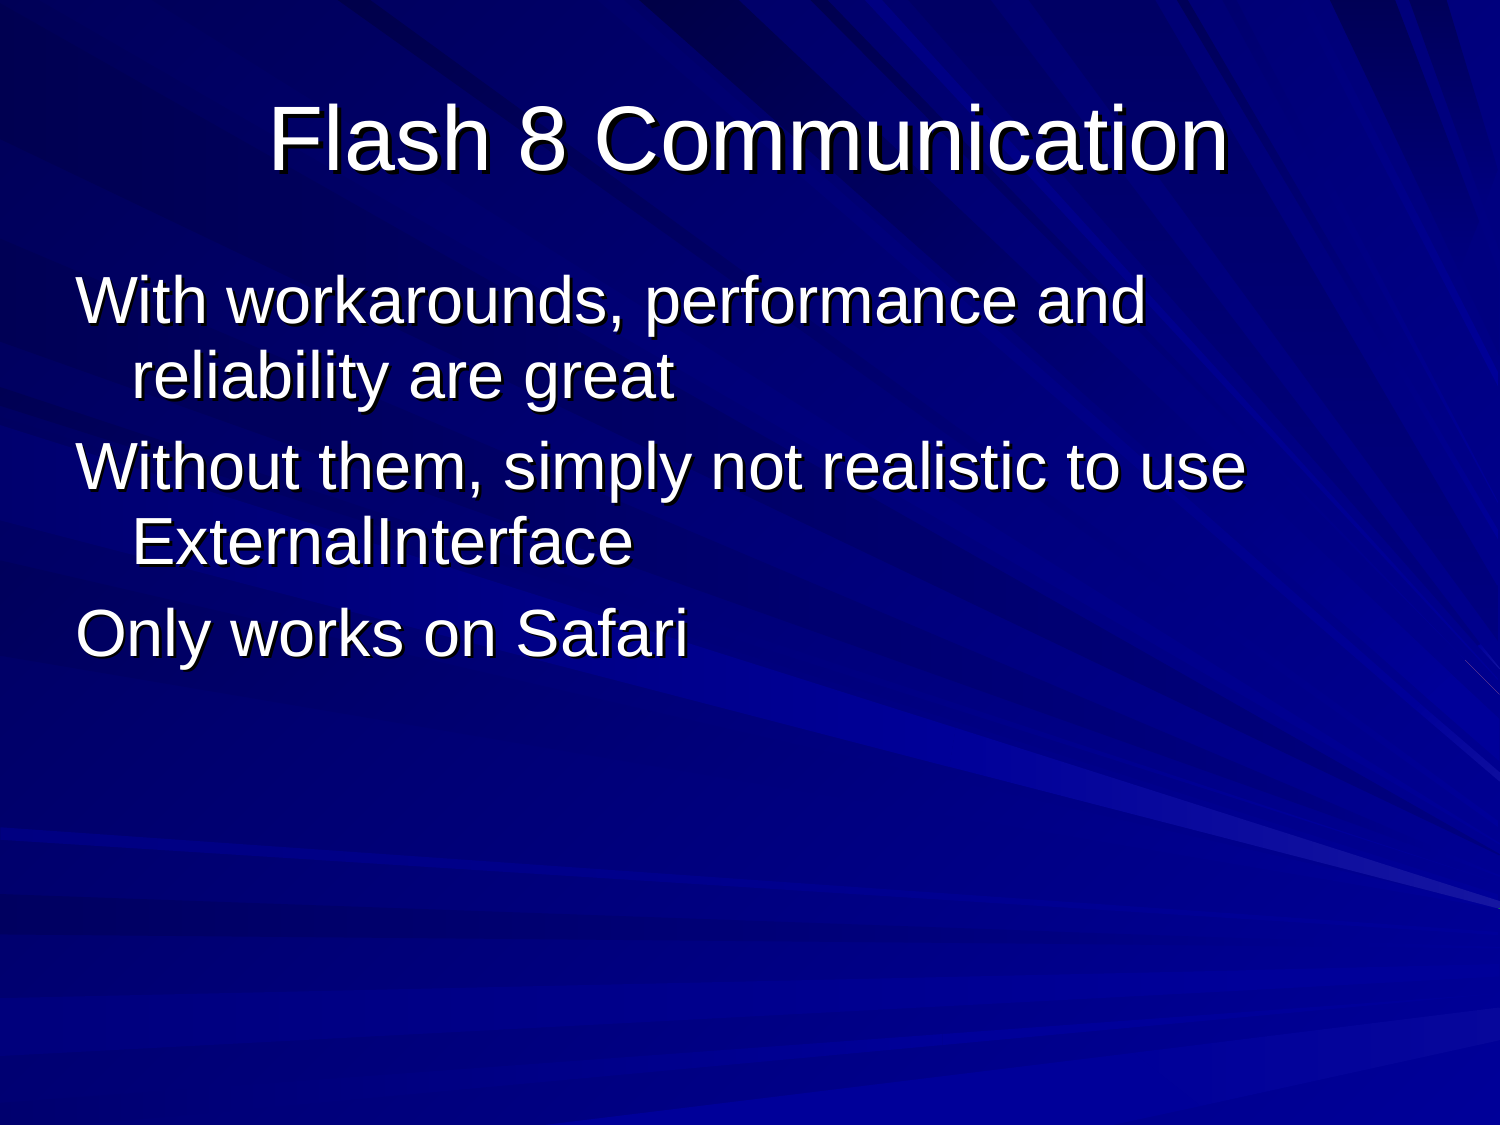

# Flash 8 Communication
With workarounds, performance and reliability are great
Without them, simply not realistic to use ExternalInterface
Only works on Safari